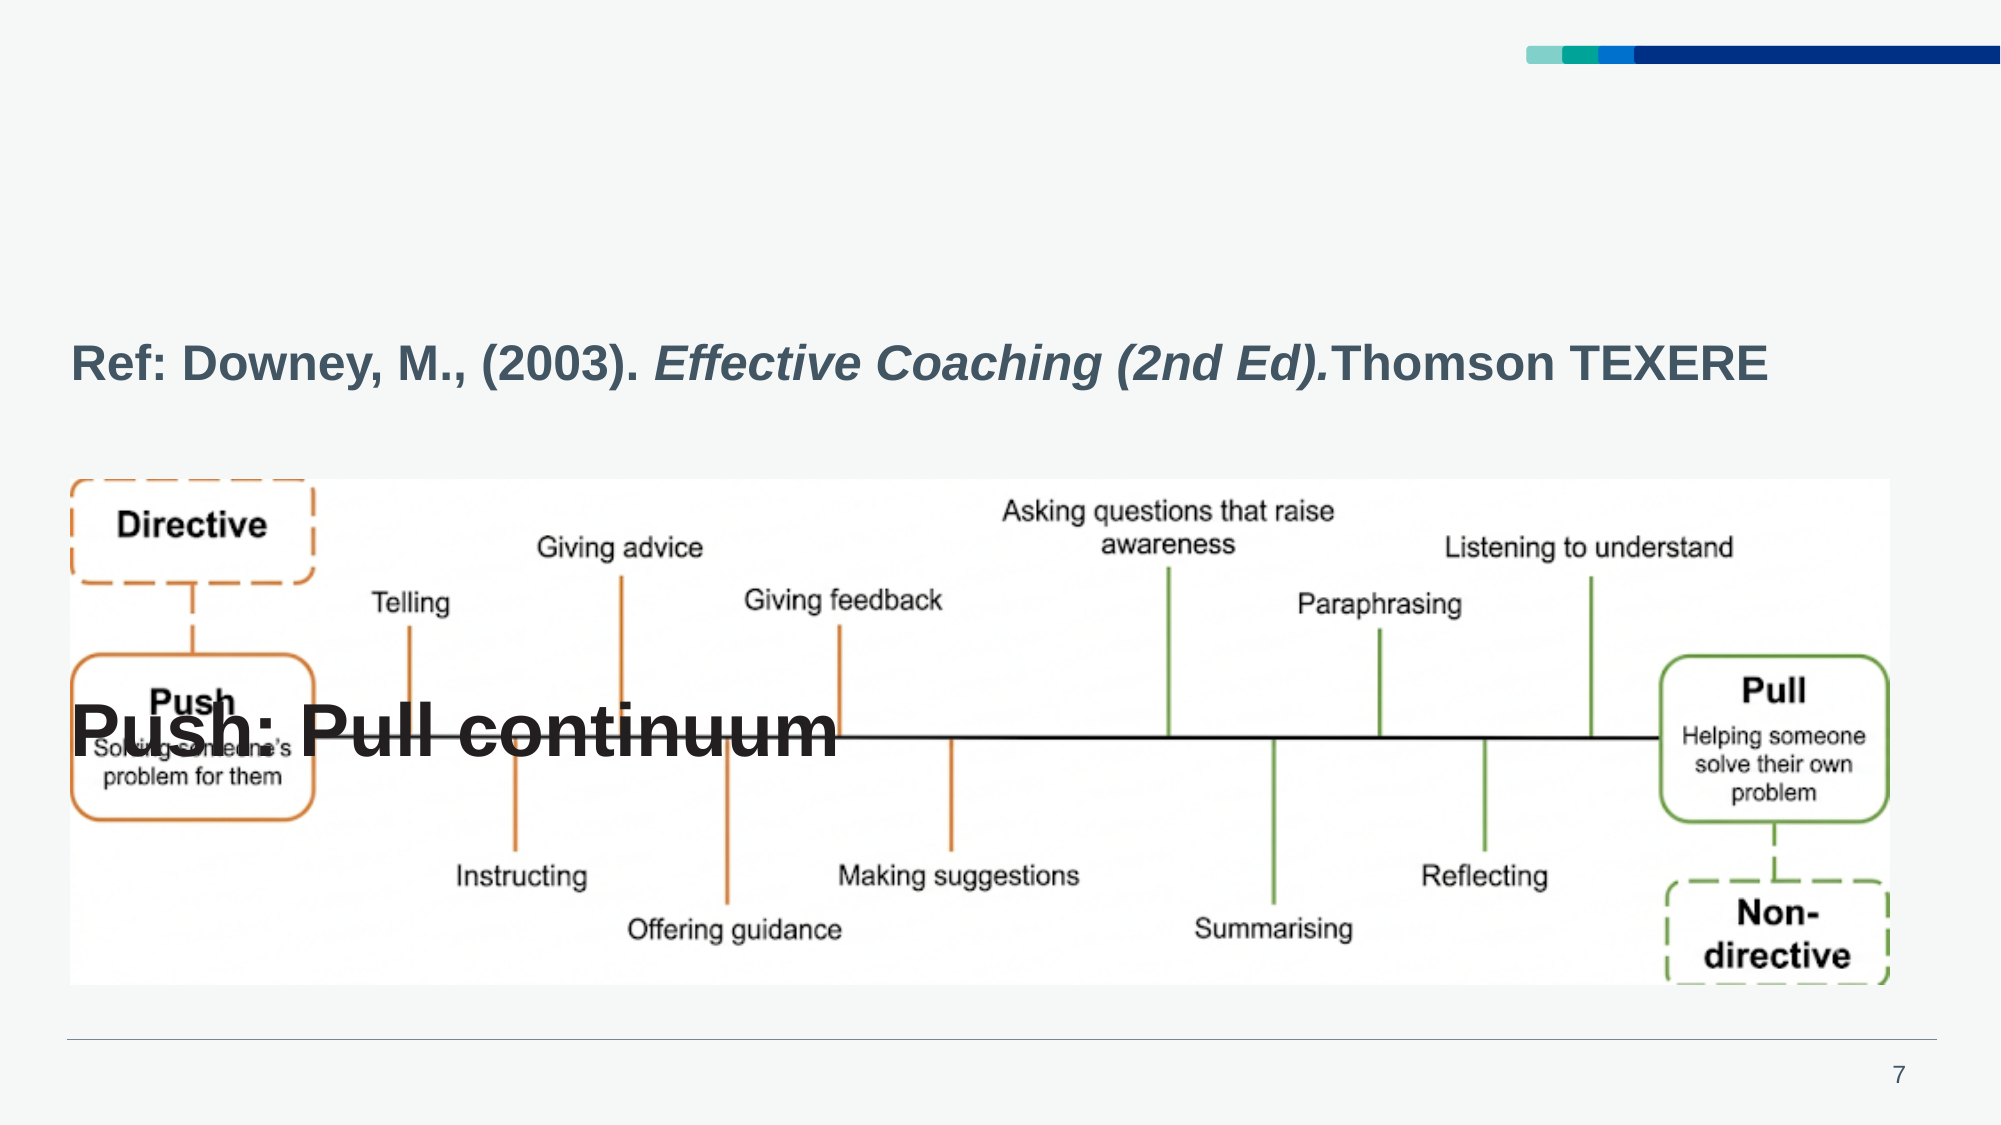

Ref: Downey, M., (2003). Effective Coaching (2nd Ed).Thomson TEXERE
# Push: Pull continuum